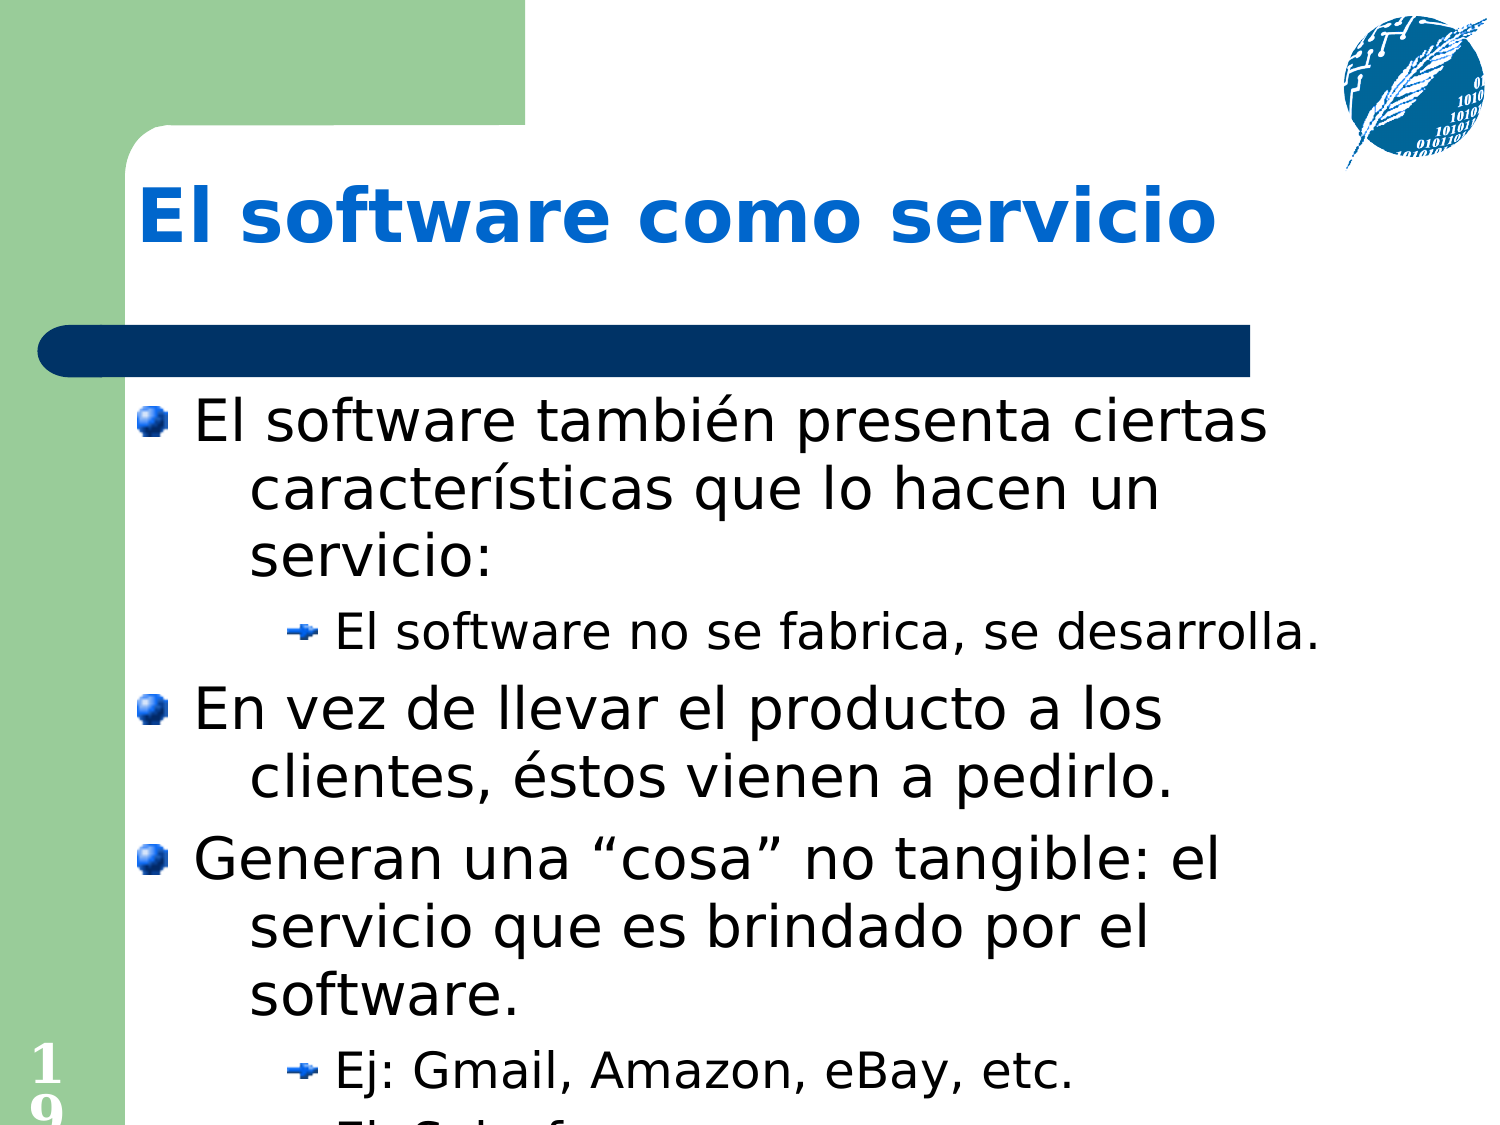

# El software como servicio
El software también presenta ciertas características que lo hacen un servicio:
El software no se fabrica, se desarrolla.
En vez de llevar el producto a los clientes, éstos vienen a pedirlo.
Generan una “cosa” no tangible: el servicio que es brindado por el software.
Ej: Gmail, Amazon, eBay, etc.
Ej: Salesforce.
19